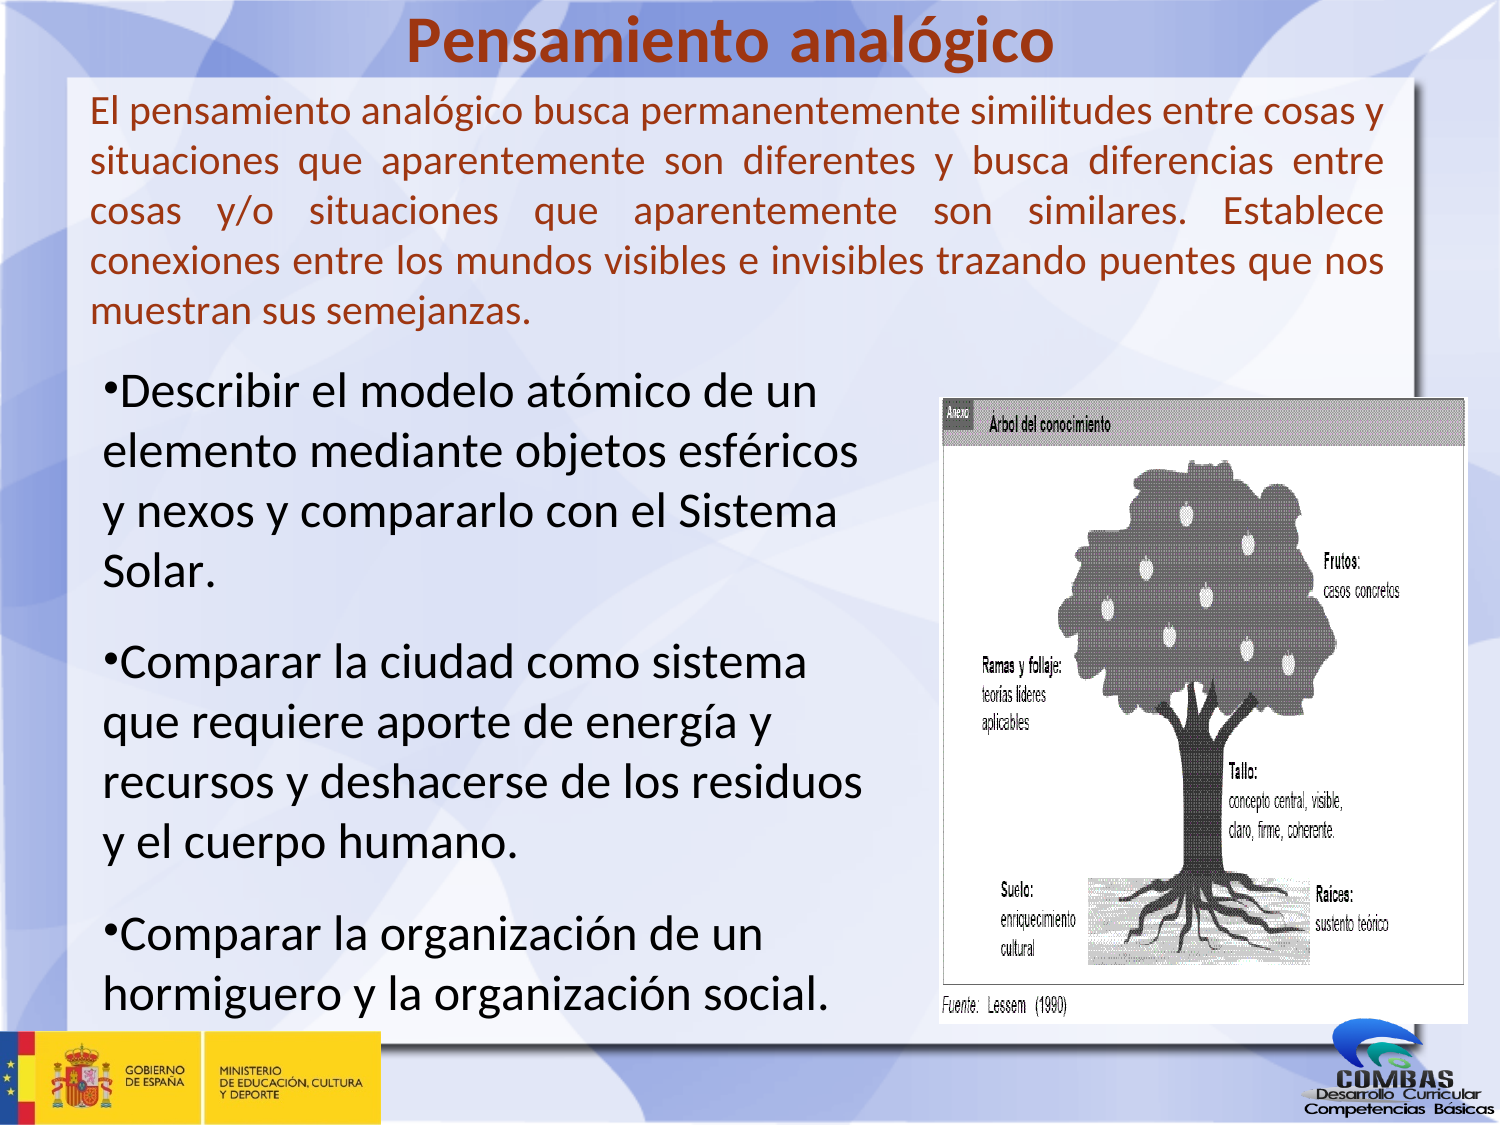

Pensamiento analógico
El pensamiento analógico busca permanentemente similitudes entre cosas y situaciones que aparentemente son diferentes y busca diferencias entre cosas y/o situaciones que aparentemente son similares. Establece conexiones entre los mundos visibles e invisibles trazando puentes que nos muestran sus semejanzas.
Describir el modelo atómico de un elemento mediante objetos esféricos y nexos y compararlo con el Sistema Solar.
Comparar la ciudad como sistema que requiere aporte de energía y recursos y deshacerse de los residuos y el cuerpo humano.
Comparar la organización de un hormiguero y la organización social.